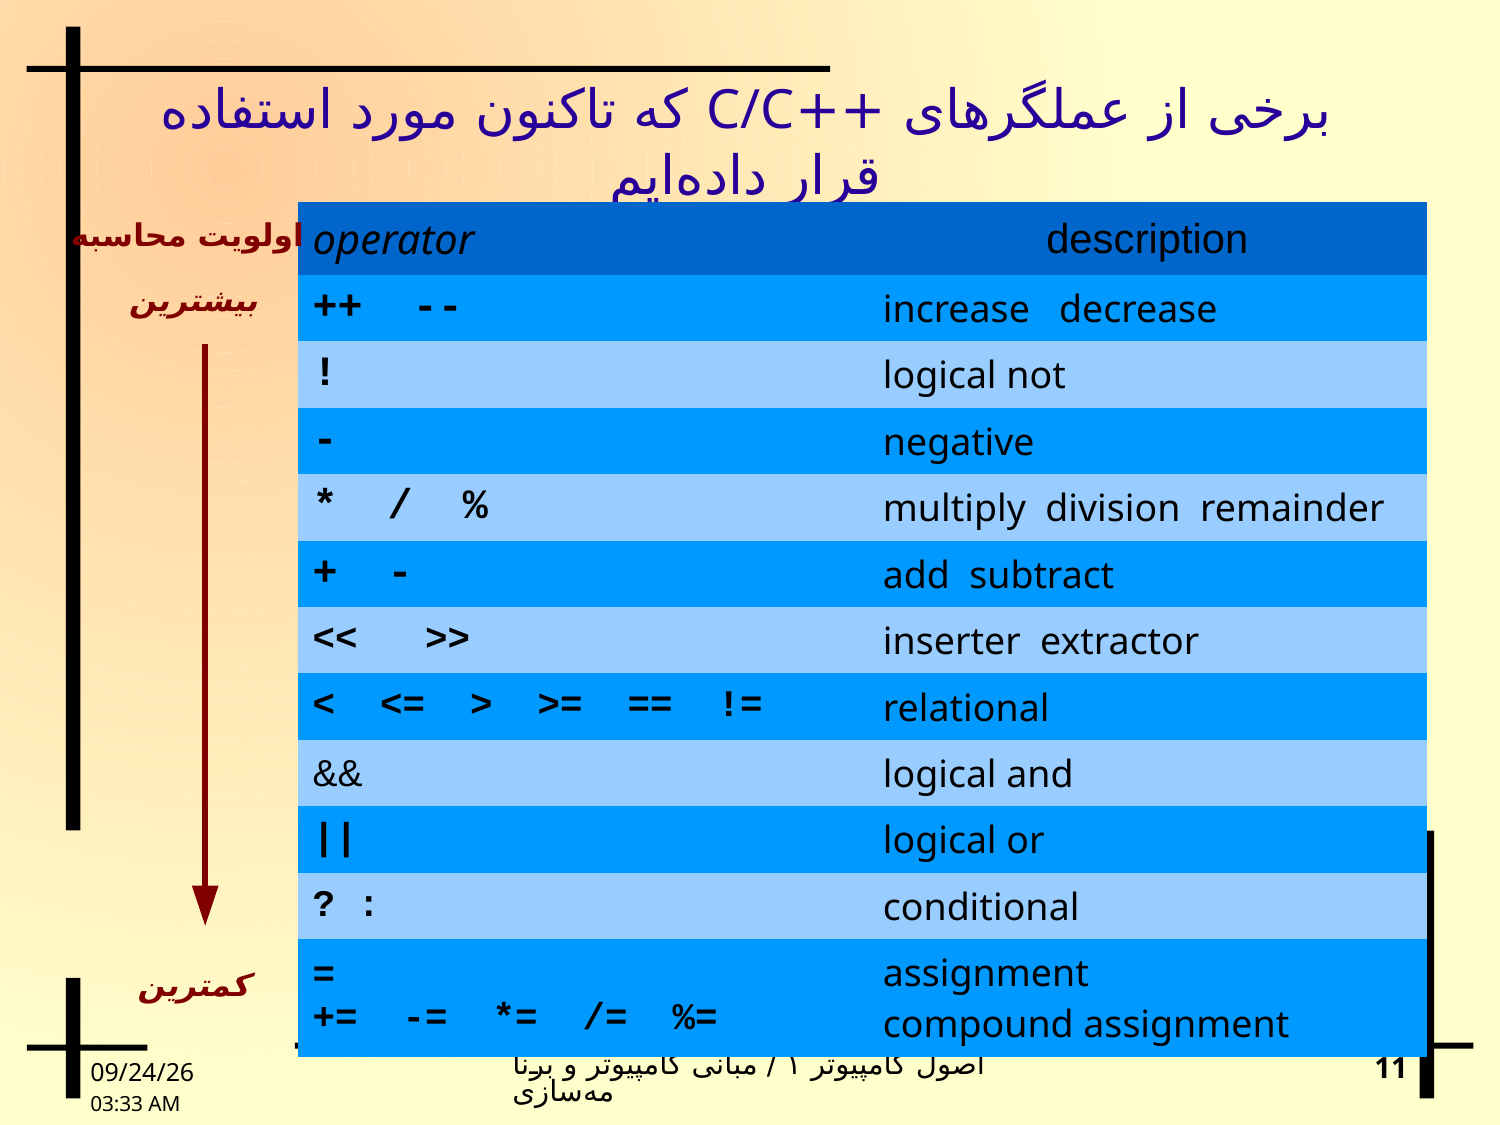

# برخی از عملگرهای ++C/C که تاکنون مورد استفاده قرار داده‌ایم
اولویت محاسبه
| operator | description |
| --- | --- |
| ++ -- | increase decrease |
| ! | logical not |
| - | negative |
| \* / % | multiply division remainder |
| + - | add subtract |
| << >> | inserter extractor |
| < <= > >= == != | relational |
| && | logical and |
| || | logical or |
| ? : | conditional |
| = += -= \*= /= %= | assignment compound assignment |
بیشترین
کمترین
اصول کامپیوتر ۱ / مبانی کامپیوتر و برنامه‌سازی
11